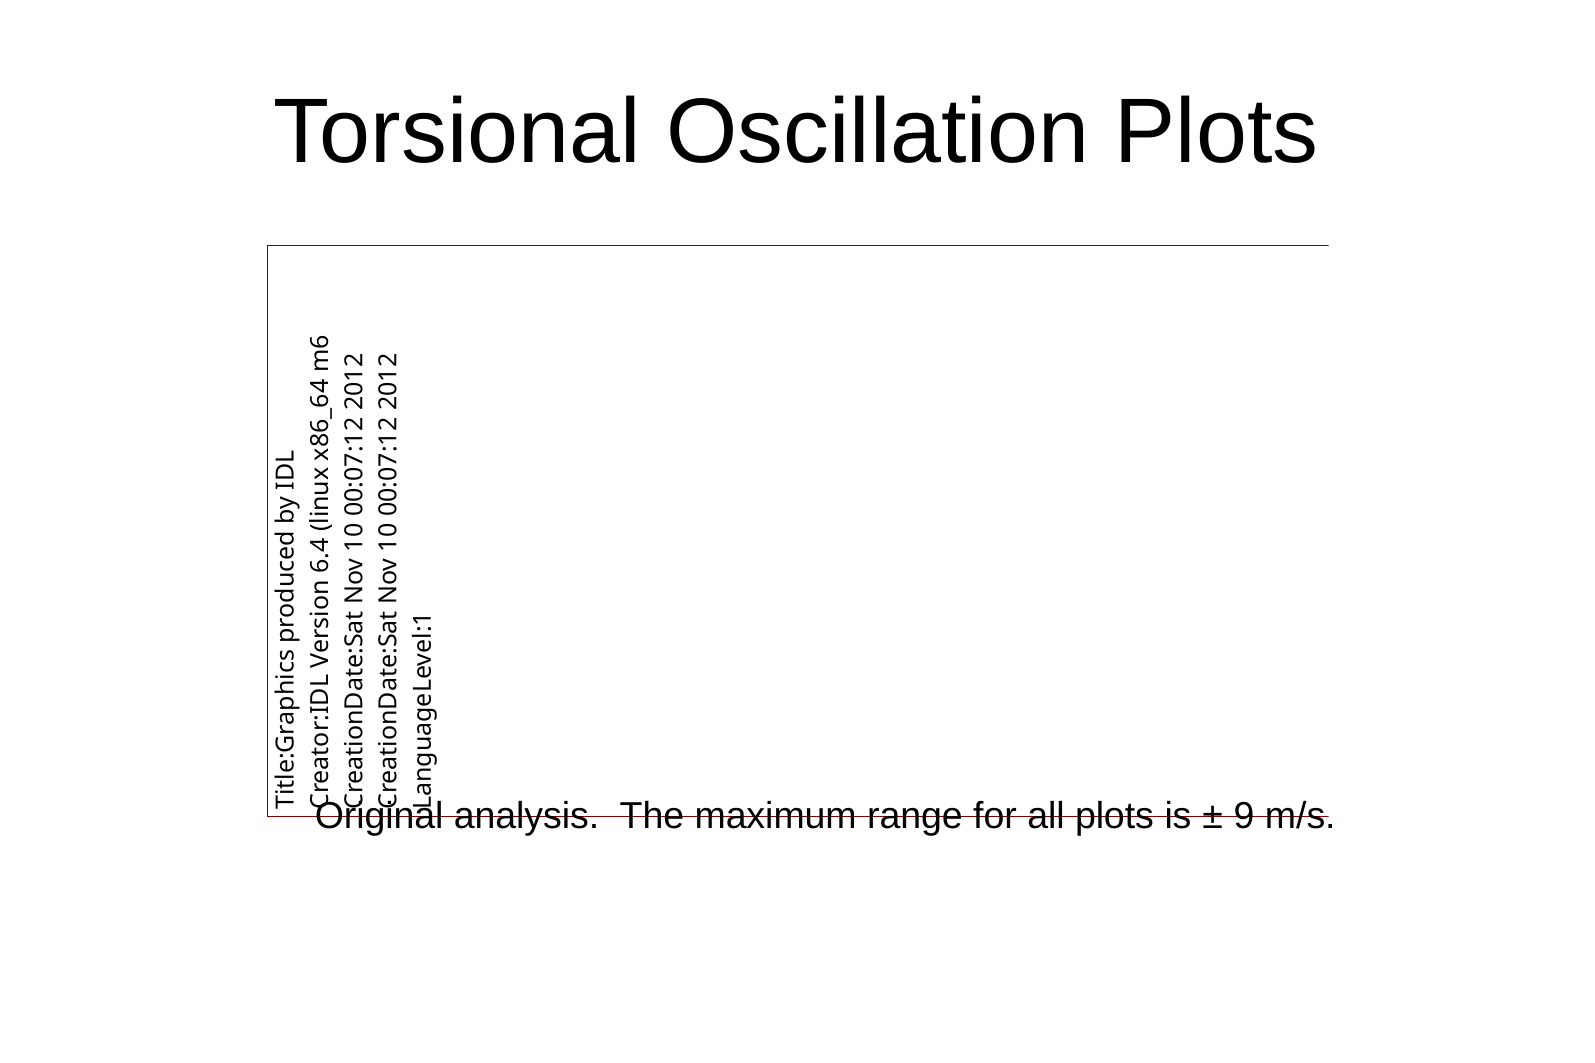

# Torsional Oscillation Plots
Original analysis. The maximum range for all plots is ± 9 m/s.